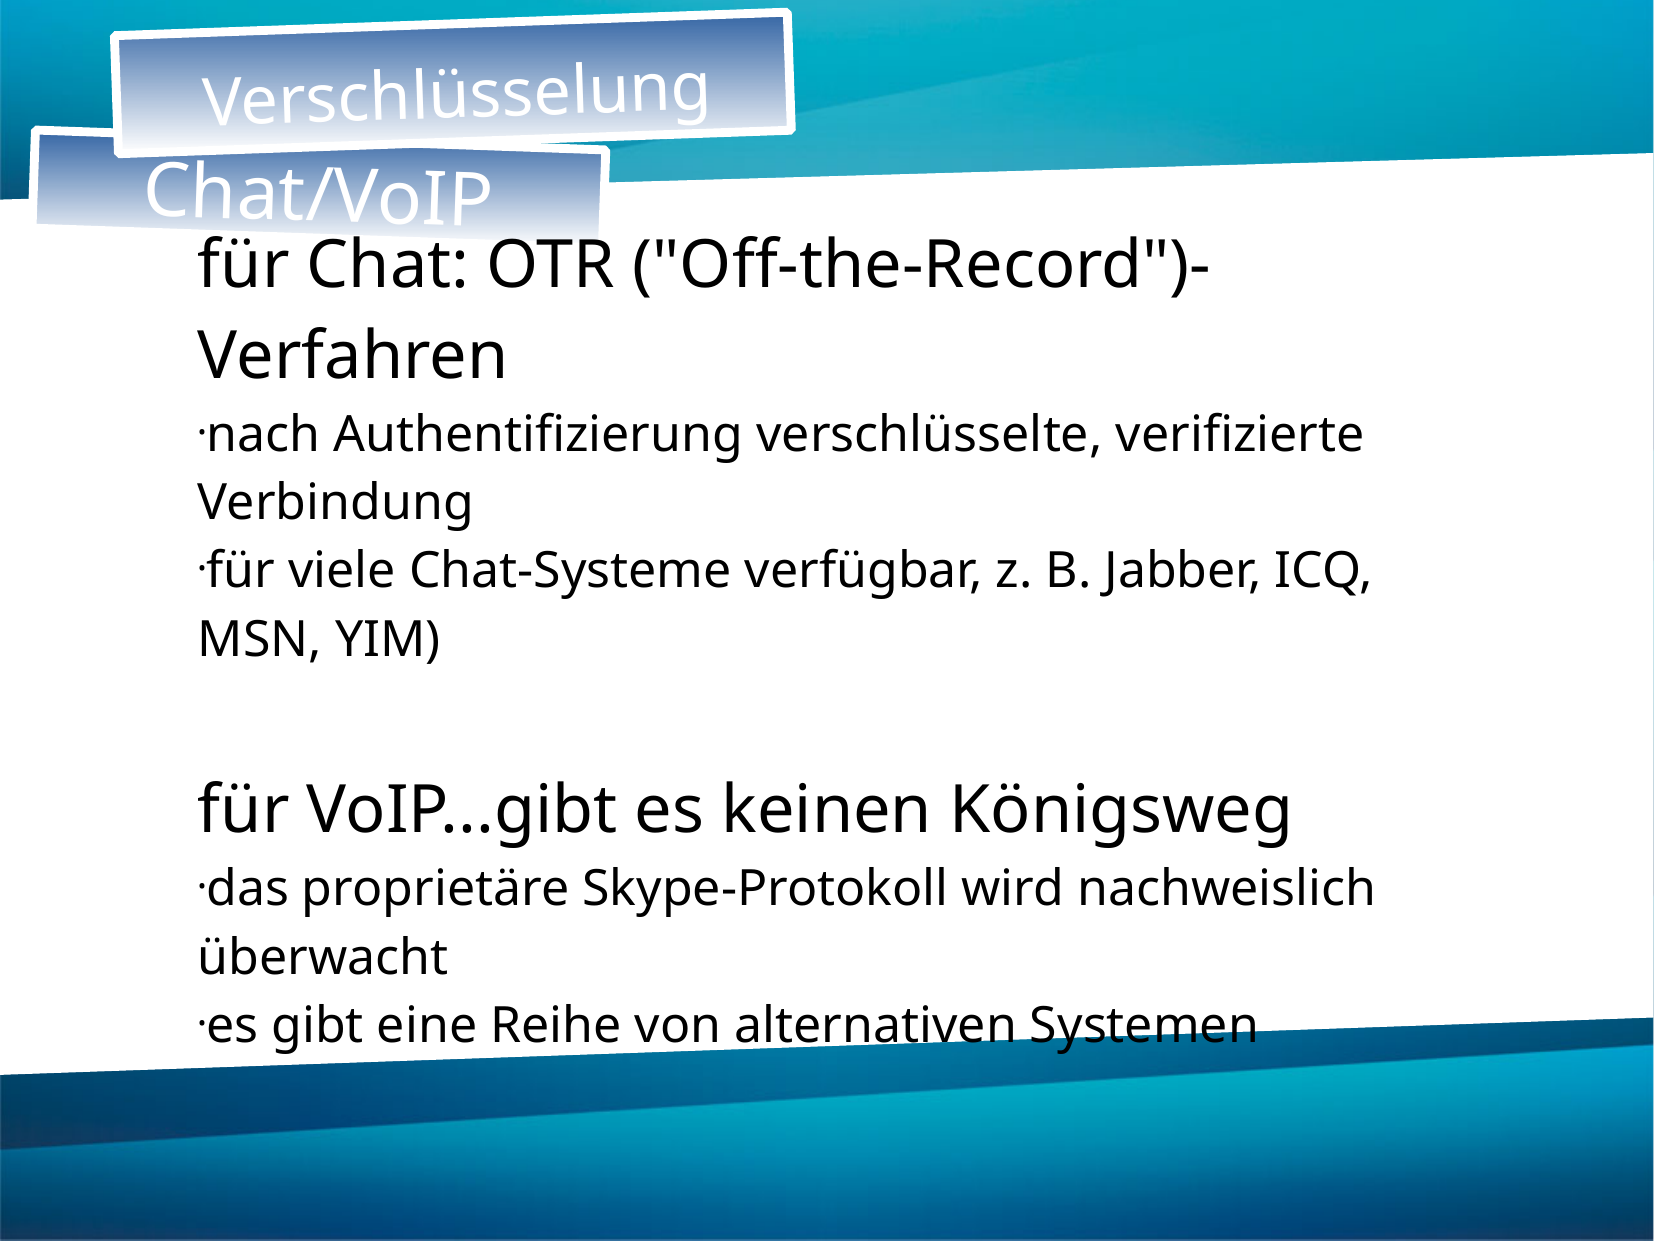

Verschlüsselung
Chat/VoIP
für Chat: OTR ("Off-the-Record")-Verfahren
nach Authentifizierung verschlüsselte, verifizierte Verbindung
für viele Chat-Systeme verfügbar, z. B. Jabber, ICQ, MSN, YIM)
für VoIP...gibt es keinen Königsweg
das proprietäre Skype-Protokoll wird nachweislich überwacht
es gibt eine Reihe von alternativen Systemen